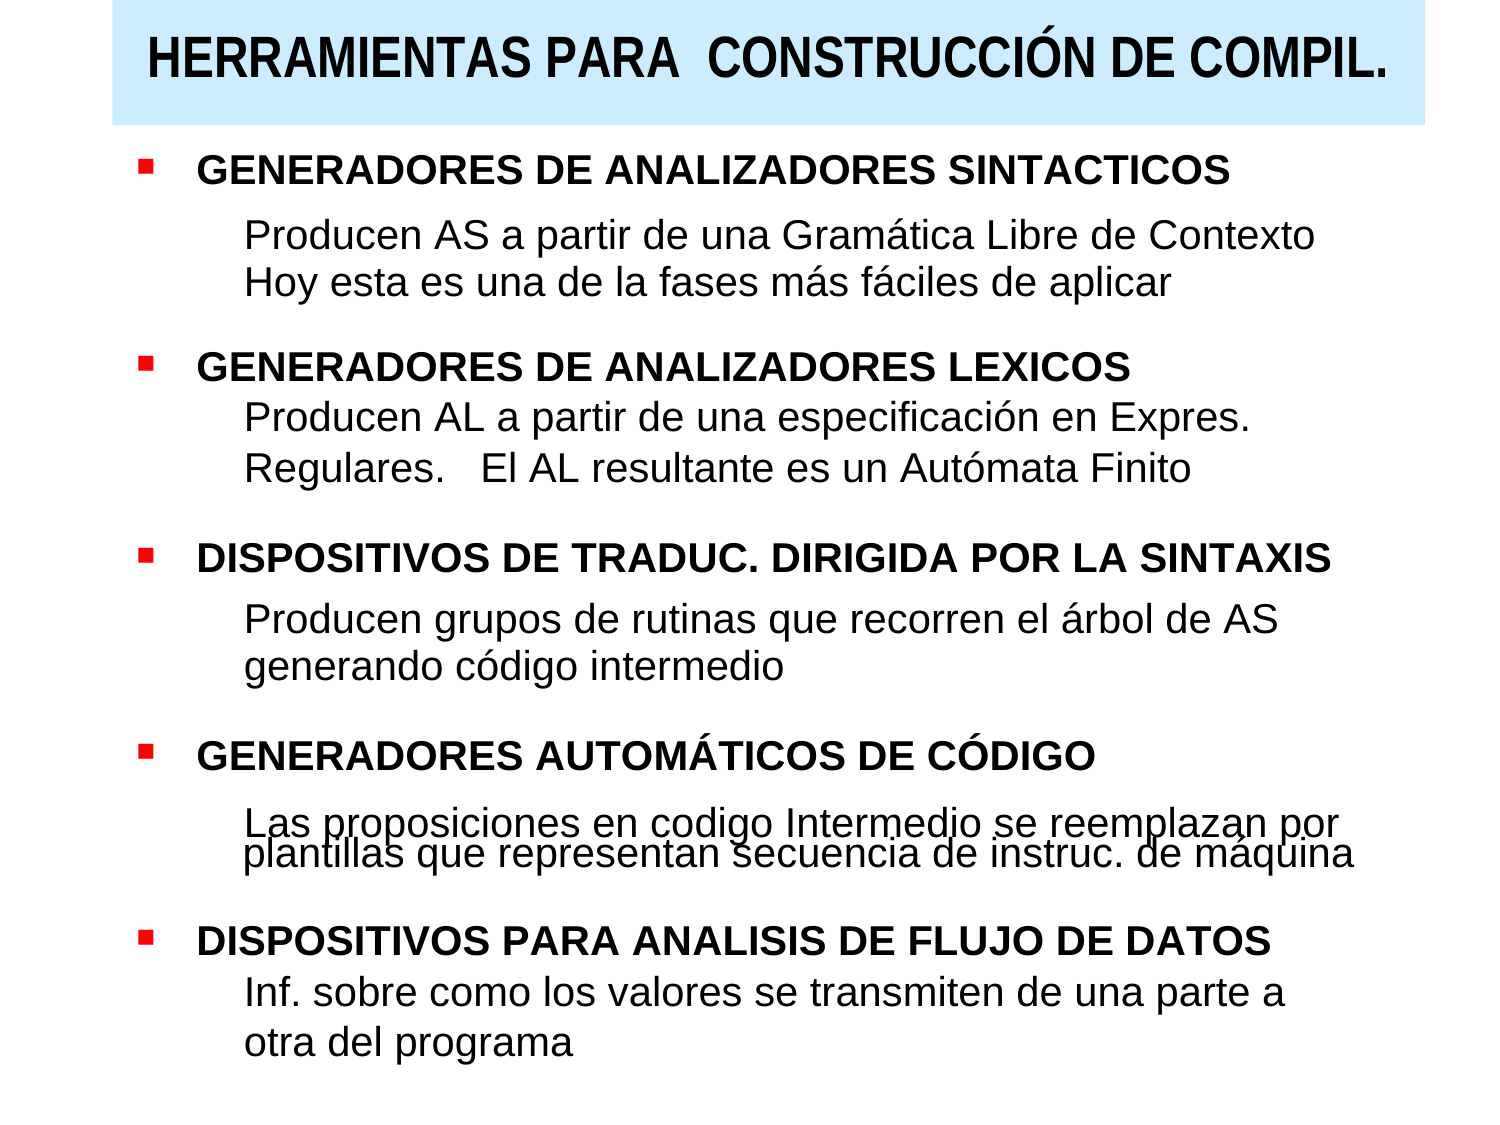

HERRAMIENTAS PARA CONSTRUCCIÓN DE COMPIL.
# GENERADORES DE ANALIZADORES SINTACTICOS
 Producen AS a partir de una Gramática Libre de Contexto
 Hoy esta es una de la fases más fáciles de aplicar
GENERADORES DE ANALIZADORES LEXICOS
 Producen AL a partir de una especificación en Expres.
 Regulares. El AL resultante es un Autómata Finito
DISPOSITIVOS DE TRADUC. DIRIGIDA POR LA SINTAXIS
 Producen grupos de rutinas que recorren el árbol de AS
 generando código intermedio
GENERADORES AUTOMÁTICOS DE CÓDIGO
 Las proposiciones en codigo Intermedio se reemplazan por plantillas que representan secuencia de instruc. de máquina
DISPOSITIVOS PARA ANALISIS DE FLUJO DE DATOS
 Inf. sobre como los valores se transmiten de una parte a
 otra del programa
Año 2004
35